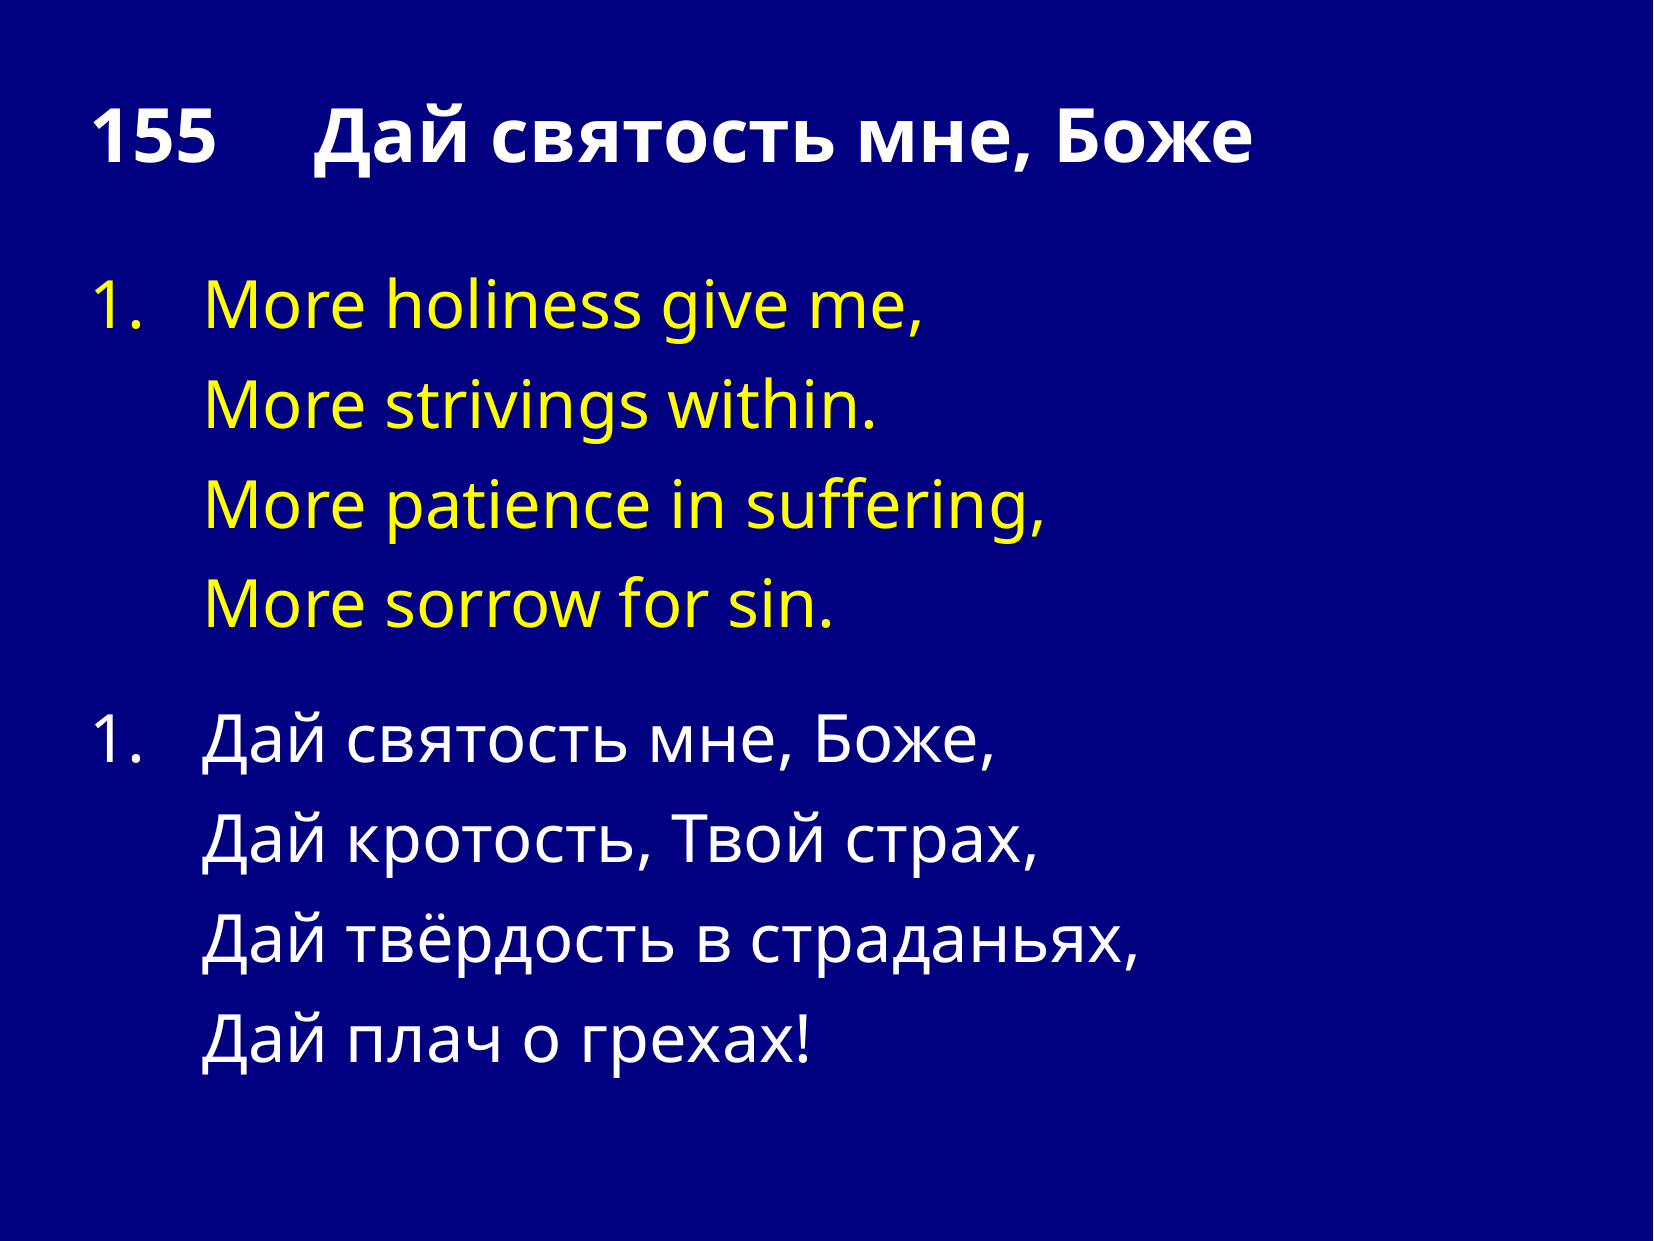

155	Дай святость мне, Боже
1.	More holiness give me,
	More strivings within.
	More patience in suffering,
	More sorrow for sin.
1.	Дай святость мне, Боже,
	Дай кротость, Твой страх,
	Дай твёрдость в страданьях,
	Дай плач о грехах!